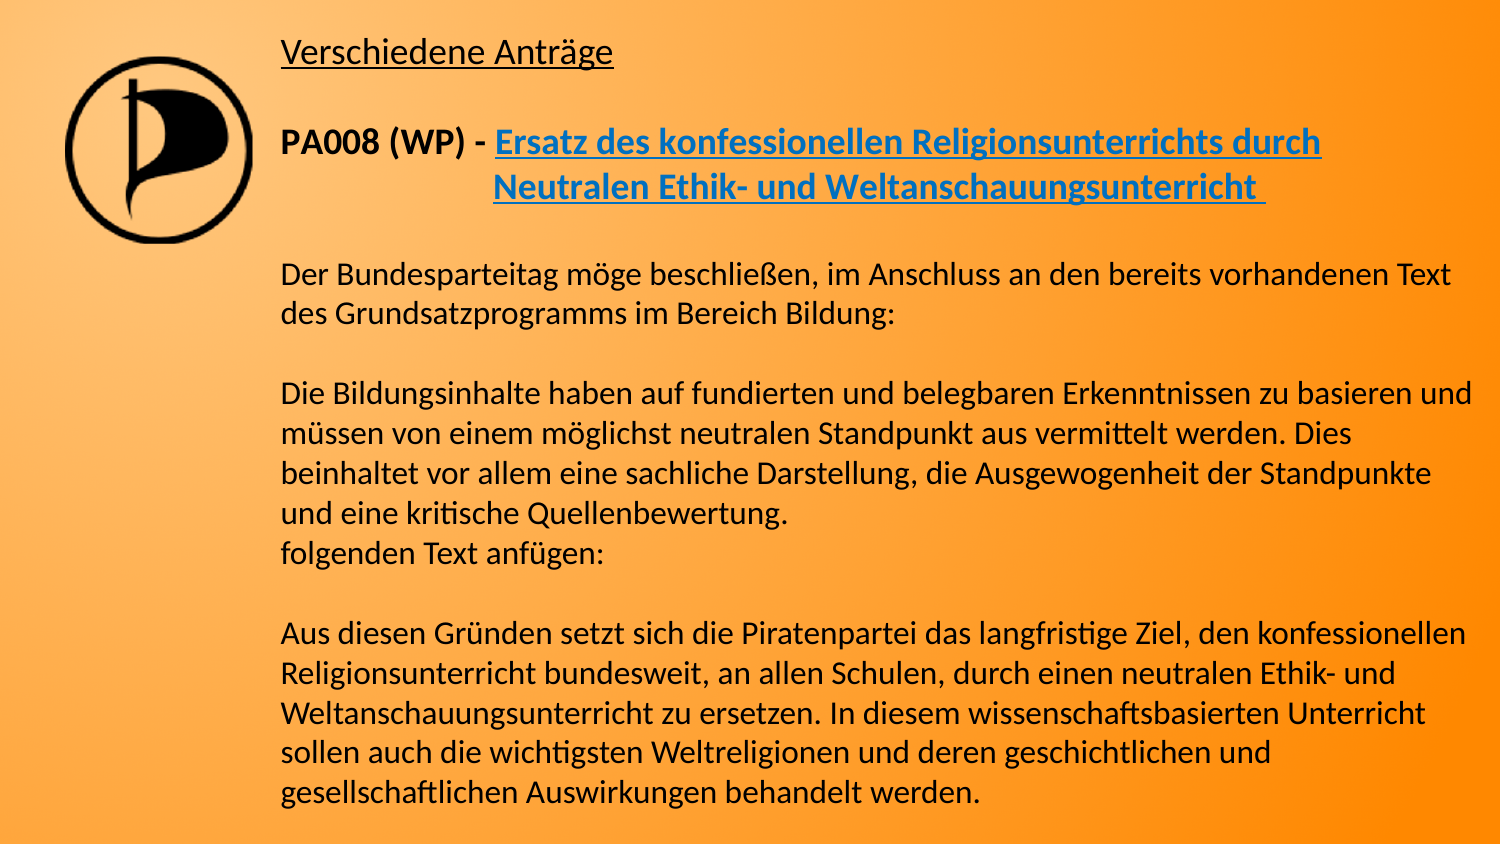

Verschiedene Anträge
PA008 (WP) - Ersatz des konfessionellen Religionsunterrichts durch
 Neutralen Ethik- und Weltanschauungsunterricht
Der Bundesparteitag möge beschließen, im Anschluss an den bereits vorhandenen Text des Grundsatzprogramms im Bereich Bildung:
Die Bildungsinhalte haben auf fundierten und belegbaren Erkenntnissen zu basieren und müssen von einem möglichst neutralen Standpunkt aus vermittelt werden. Dies beinhaltet vor allem eine sachliche Darstellung, die Ausgewogenheit der Standpunkte und eine kritische Quellenbewertung.
folgenden Text anfügen:
Aus diesen Gründen setzt sich die Piratenpartei das langfristige Ziel, den konfessionellen Religionsunterricht bundesweit, an allen Schulen, durch einen neutralen Ethik- und Weltanschauungsunterricht zu ersetzen. In diesem wissenschaftsbasierten Unterricht sollen auch die wichtigsten Weltreligionen und deren geschichtlichen und gesellschaftlichen Auswirkungen behandelt werden.